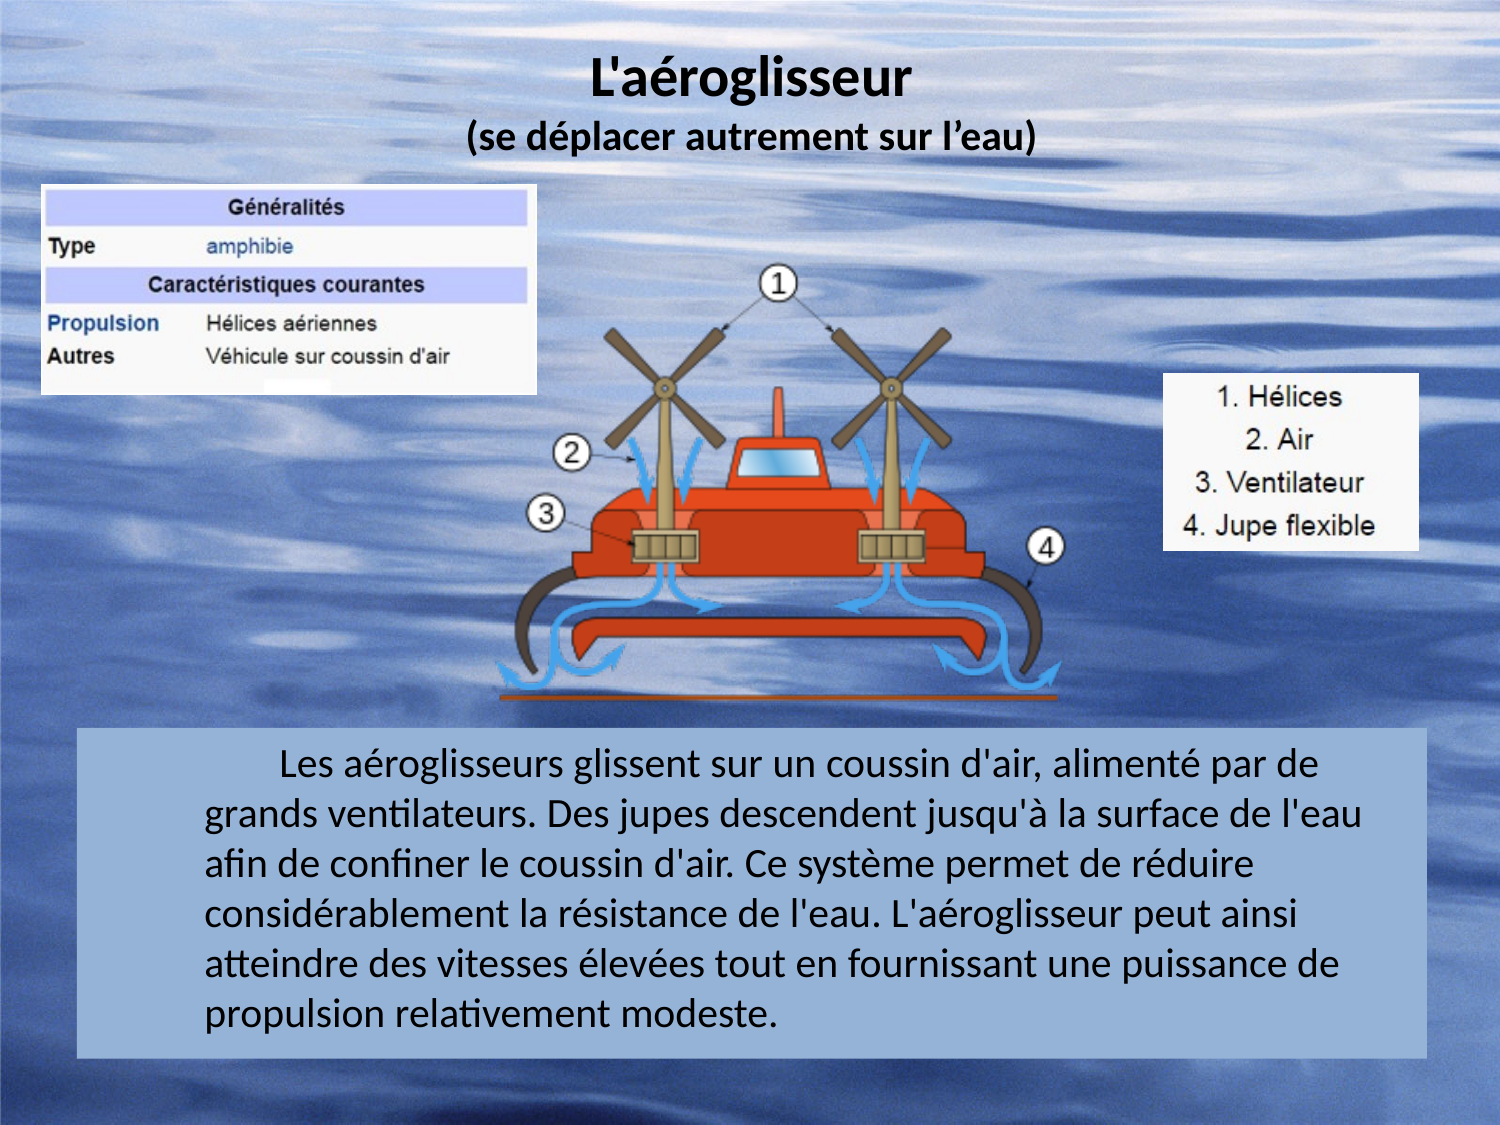

# L'aéroglisseur (se déplacer autrement sur l’eau)
	Les aéroglisseurs glissent sur un coussin d'air, alimenté par de grands ventilateurs. Des jupes descendent jusqu'à la surface de l'eau afin de confiner le coussin d'air. Ce système permet de réduire considérablement la résistance de l'eau. L'aéroglisseur peut ainsi atteindre des vitesses élevées tout en fournissant une puissance de propulsion relativement modeste.